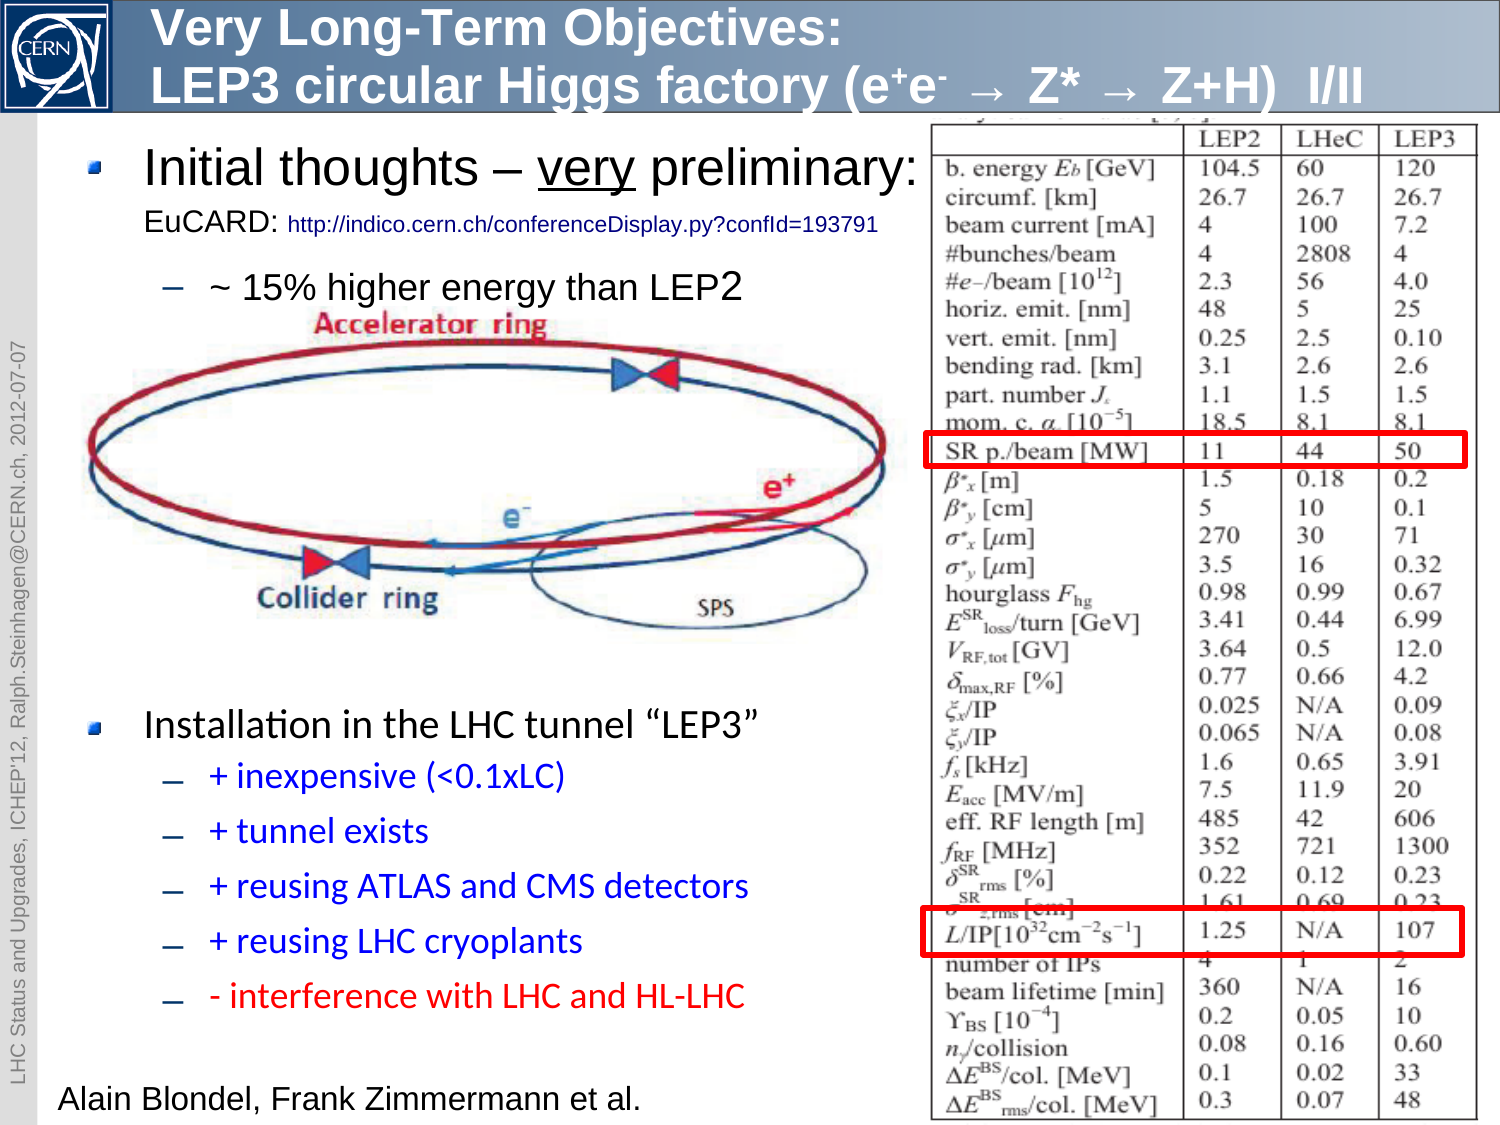

# Very Long-Term Objectives: LEP3 circular Higgs factory (e+e- → Z* → Z+H) I/II
Initial thoughts – very preliminary:				EuCARD: http://indico.cern.ch/conferenceDisplay.py?confId=193791
~ 15% higher energy than LEP2
Installation in the LHC tunnel “LEP3”
+ inexpensive (<0.1xLC)
+ tunnel exists
+ reusing ATLAS and CMS detectors
+ reusing LHC cryoplants
- interference with LHC and HL-LHC
Alain Blondel, Frank Zimmermann et al.